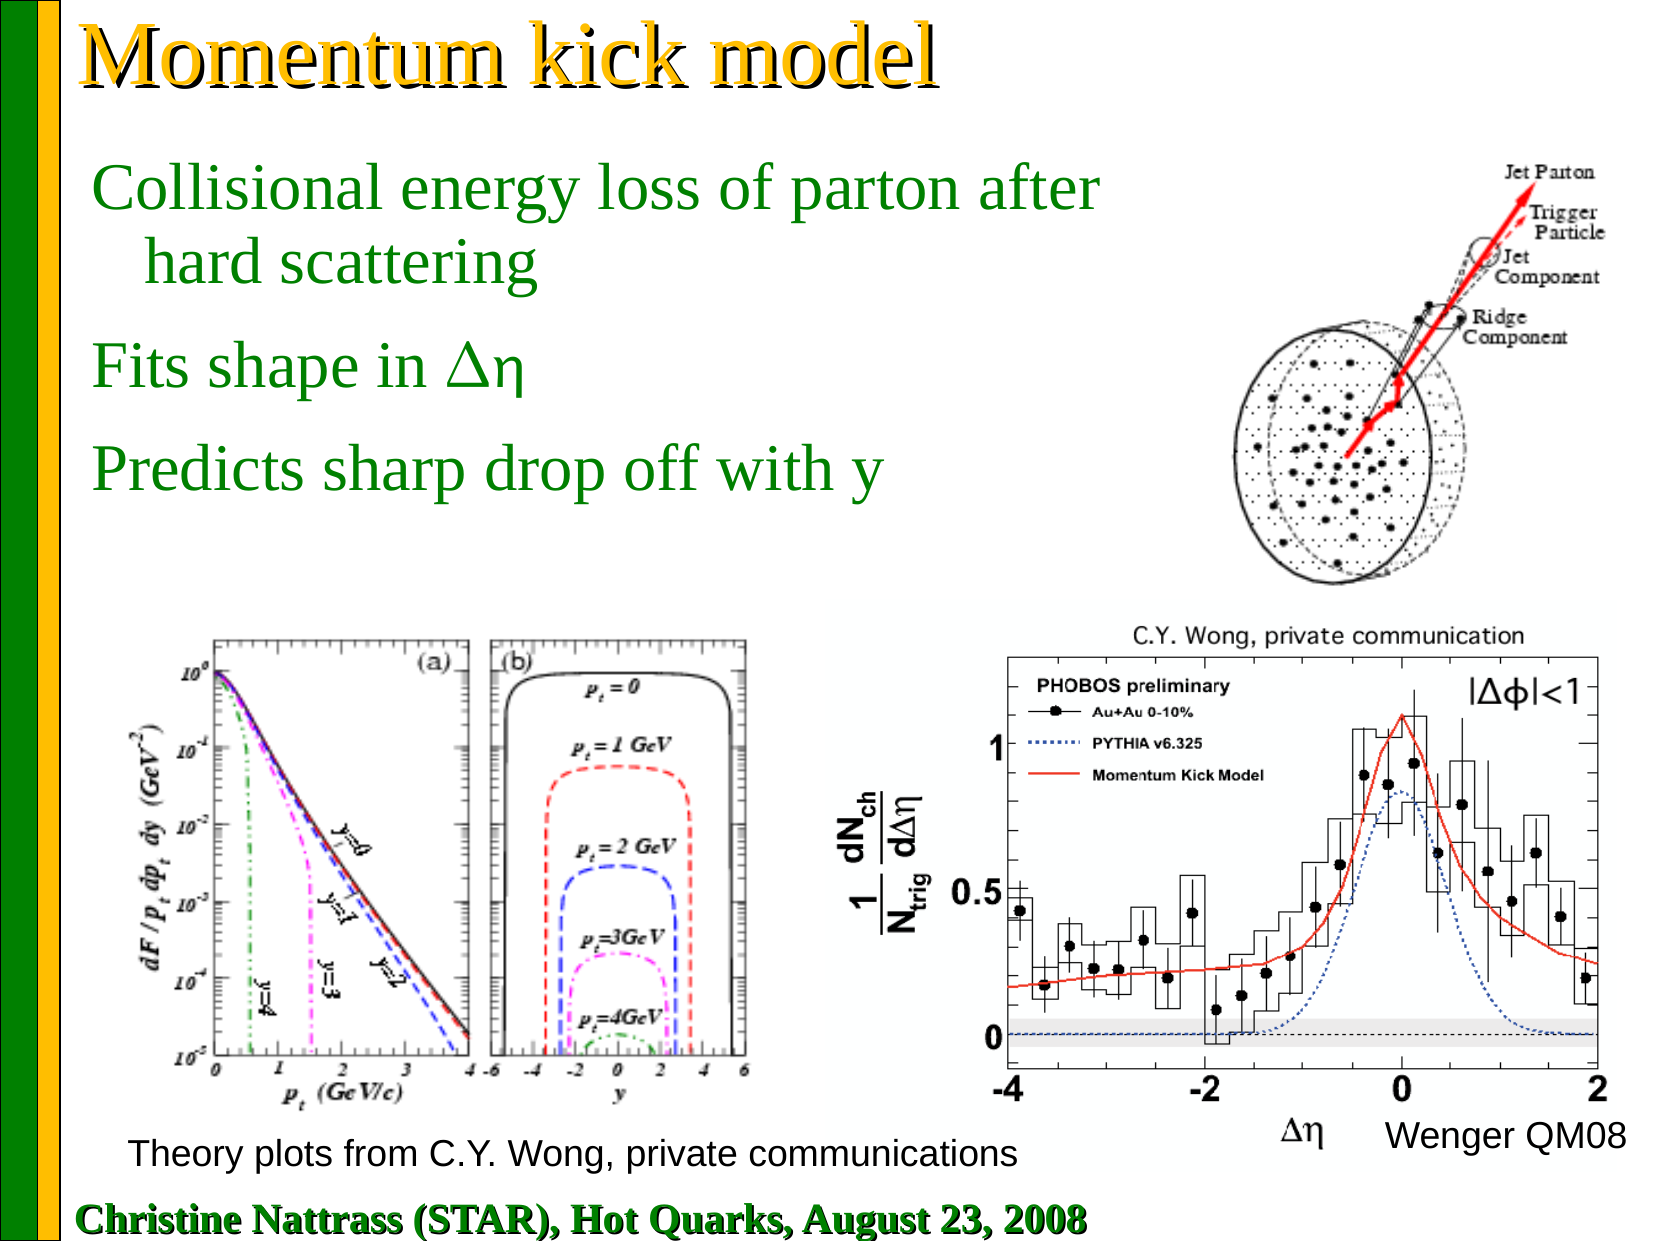

# Momentum kick model
Collisional energy loss of parton after hard scattering
Fits shape in 
Predicts sharp drop off with y
Wenger QM08
Theory plots from C.Y. Wong, private communications